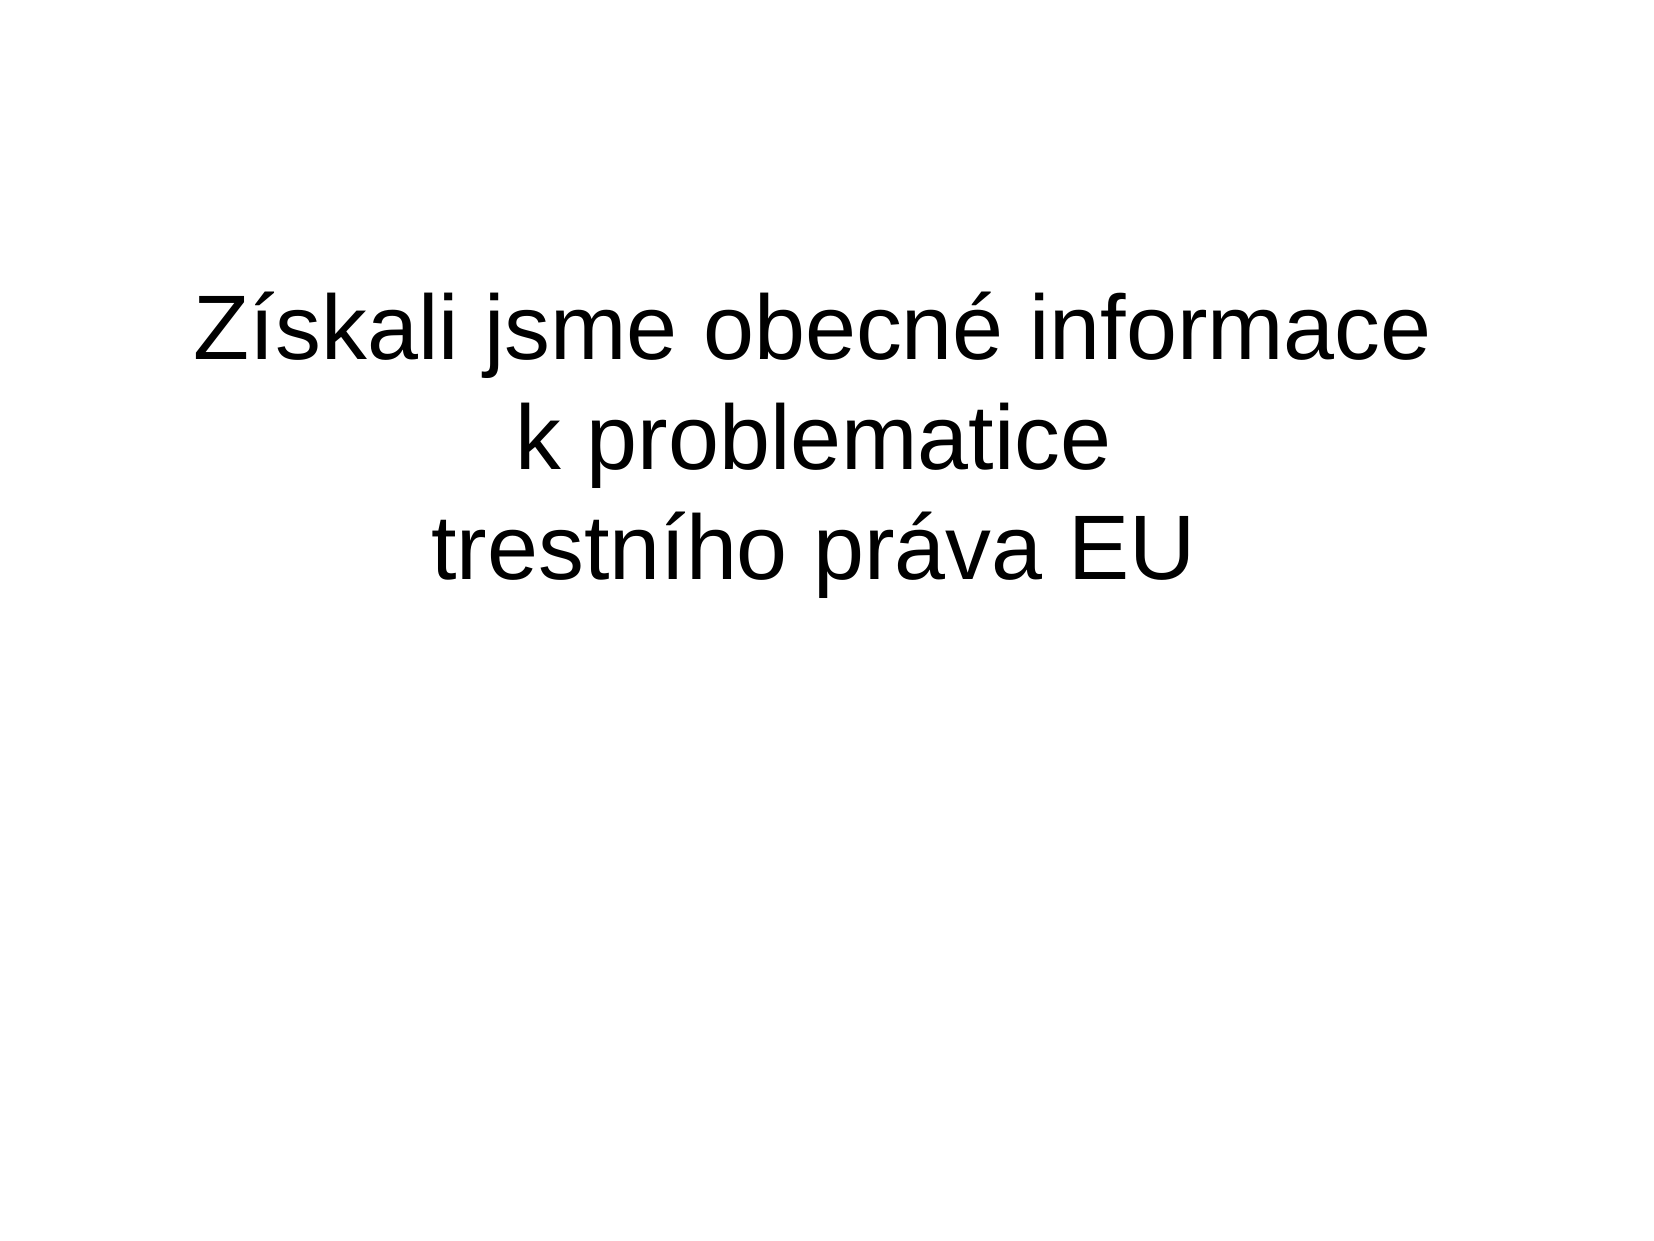

# Získali jsme obecné informace k problematice trestního práva EU